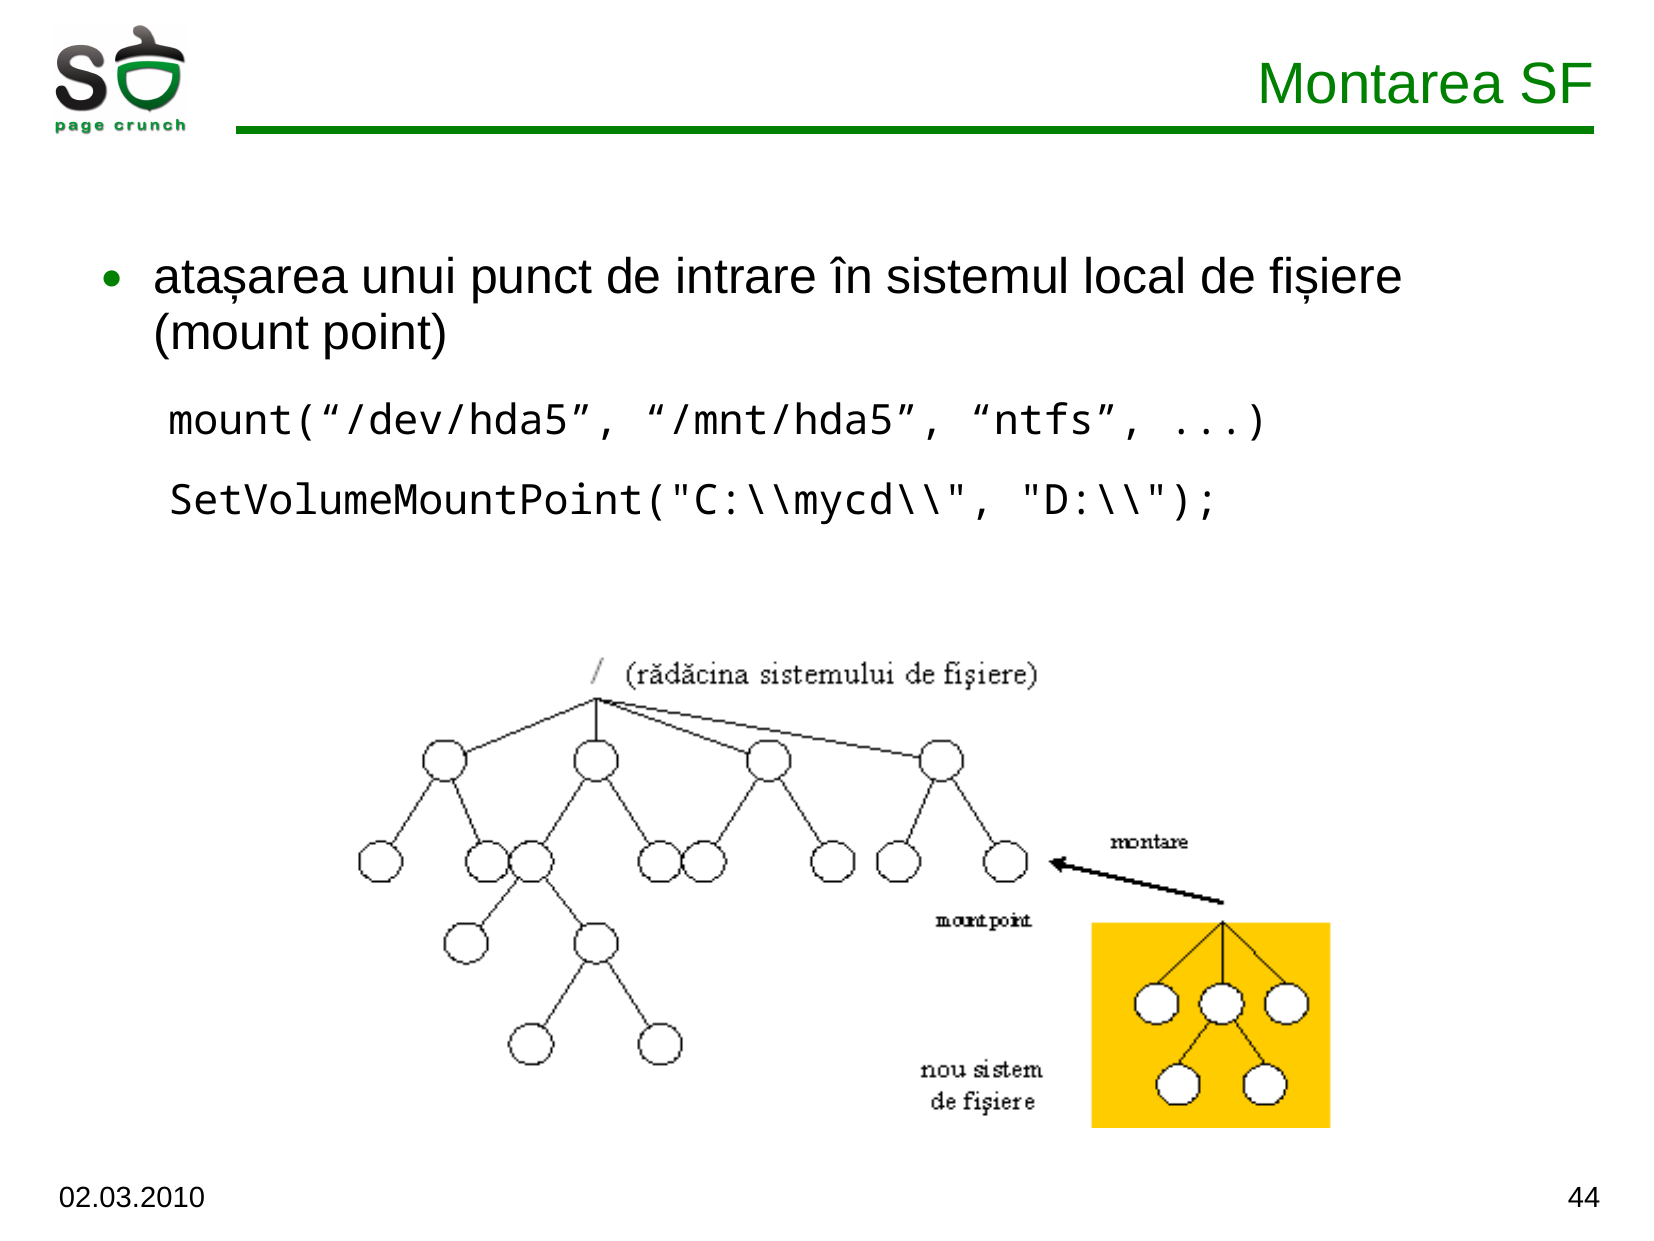

# Montarea SF
atașarea unui punct de intrare în sistemul local de fișiere (mount point)
mount(“/dev/hda5”, “/mnt/hda5”, “ntfs”, ...)
SetVolumeMountPoint("C:\\mycd\\", "D:\\");
02.03.2010
44